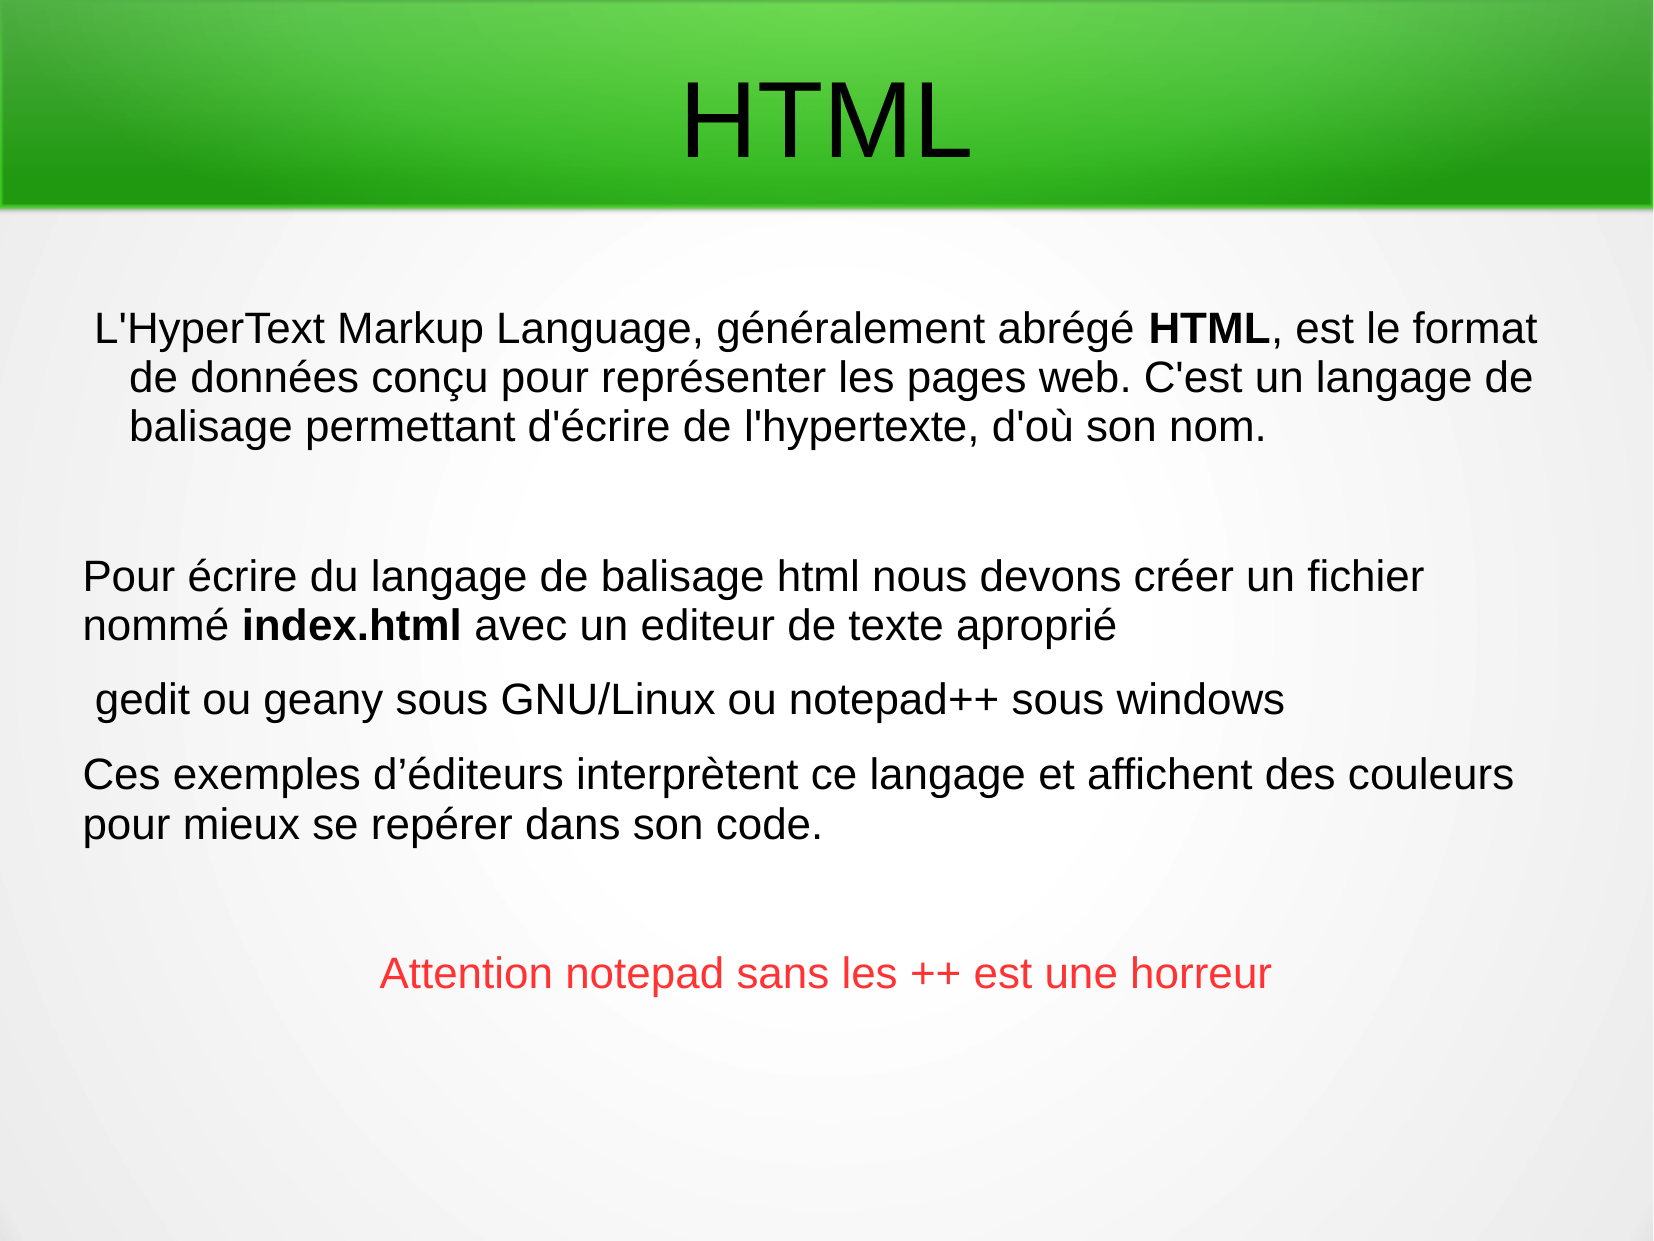

# HTML
L'HyperText Markup Language, généralement abrégé HTML, est le format de données conçu pour représenter les pages web. C'est un langage de balisage permettant d'écrire de l'hypertexte, d'où son nom.
Pour écrire du langage de balisage html nous devons créer un fichier nommé index.html avec un editeur de texte aproprié
 gedit ou geany sous GNU/Linux ou notepad++ sous windows
Ces exemples d’éditeurs interprètent ce langage et affichent des couleurs pour mieux se repérer dans son code.
Attention notepad sans les ++ est une horreur